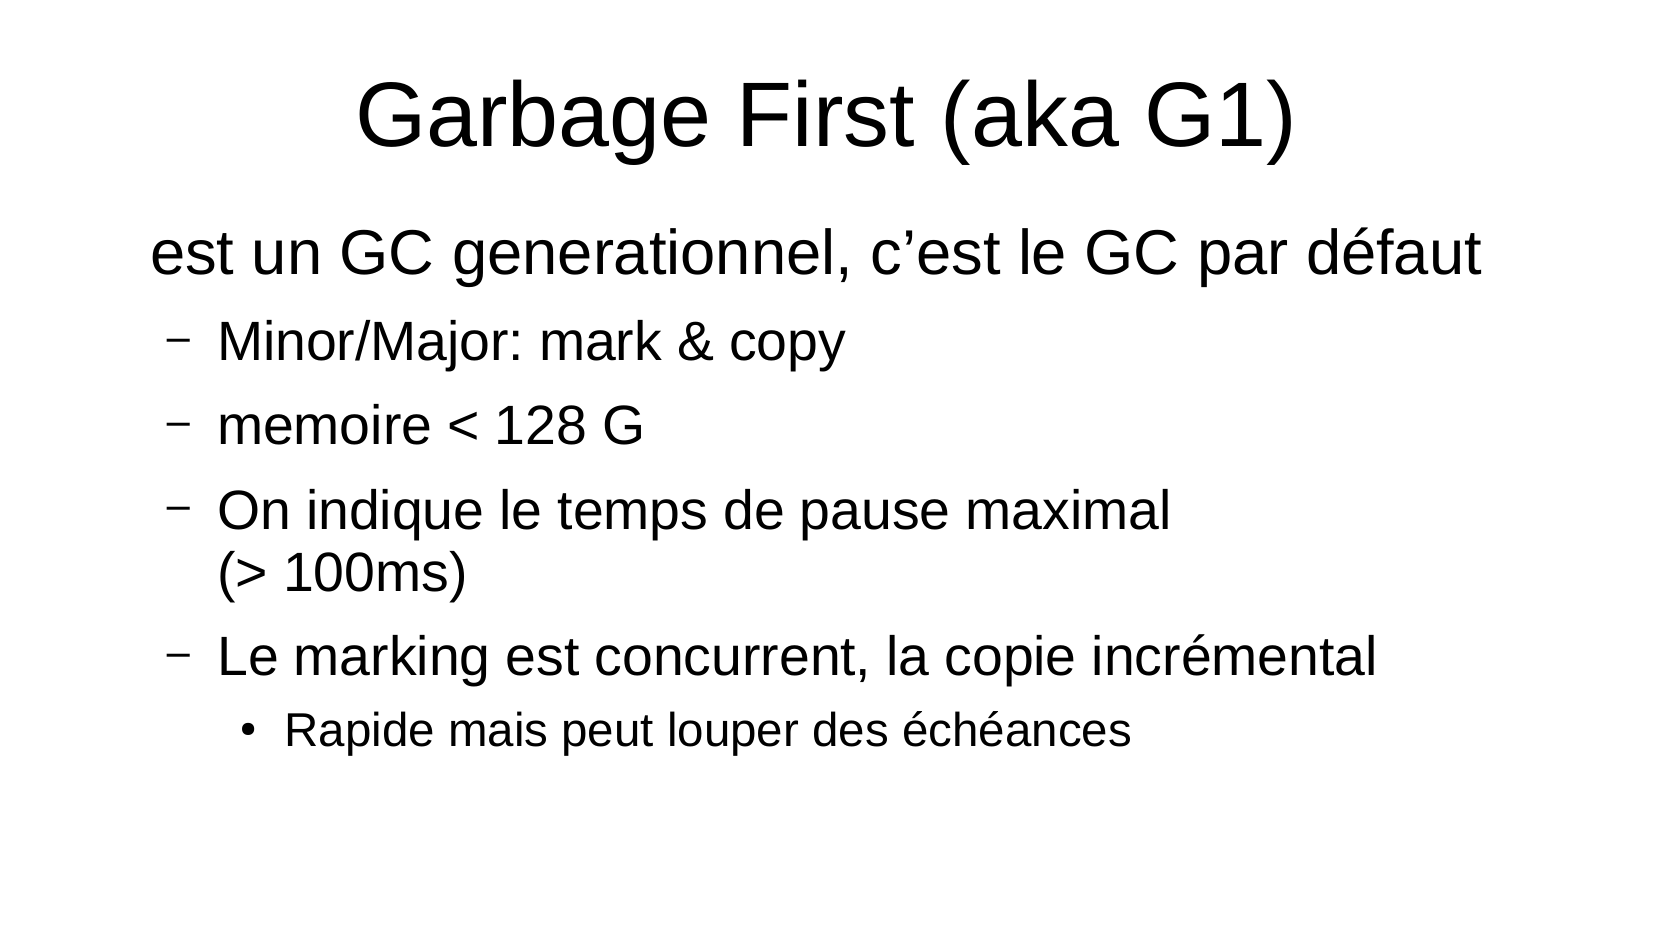

# Garbage First (aka G1)
est un GC generationnel, c’est le GC par défaut
Minor/Major: mark & copy
memoire < 128 G
On indique le temps de pause maximal
(> 100ms)
Le marking est concurrent, la copie incrémental
Rapide mais peut louper des échéances